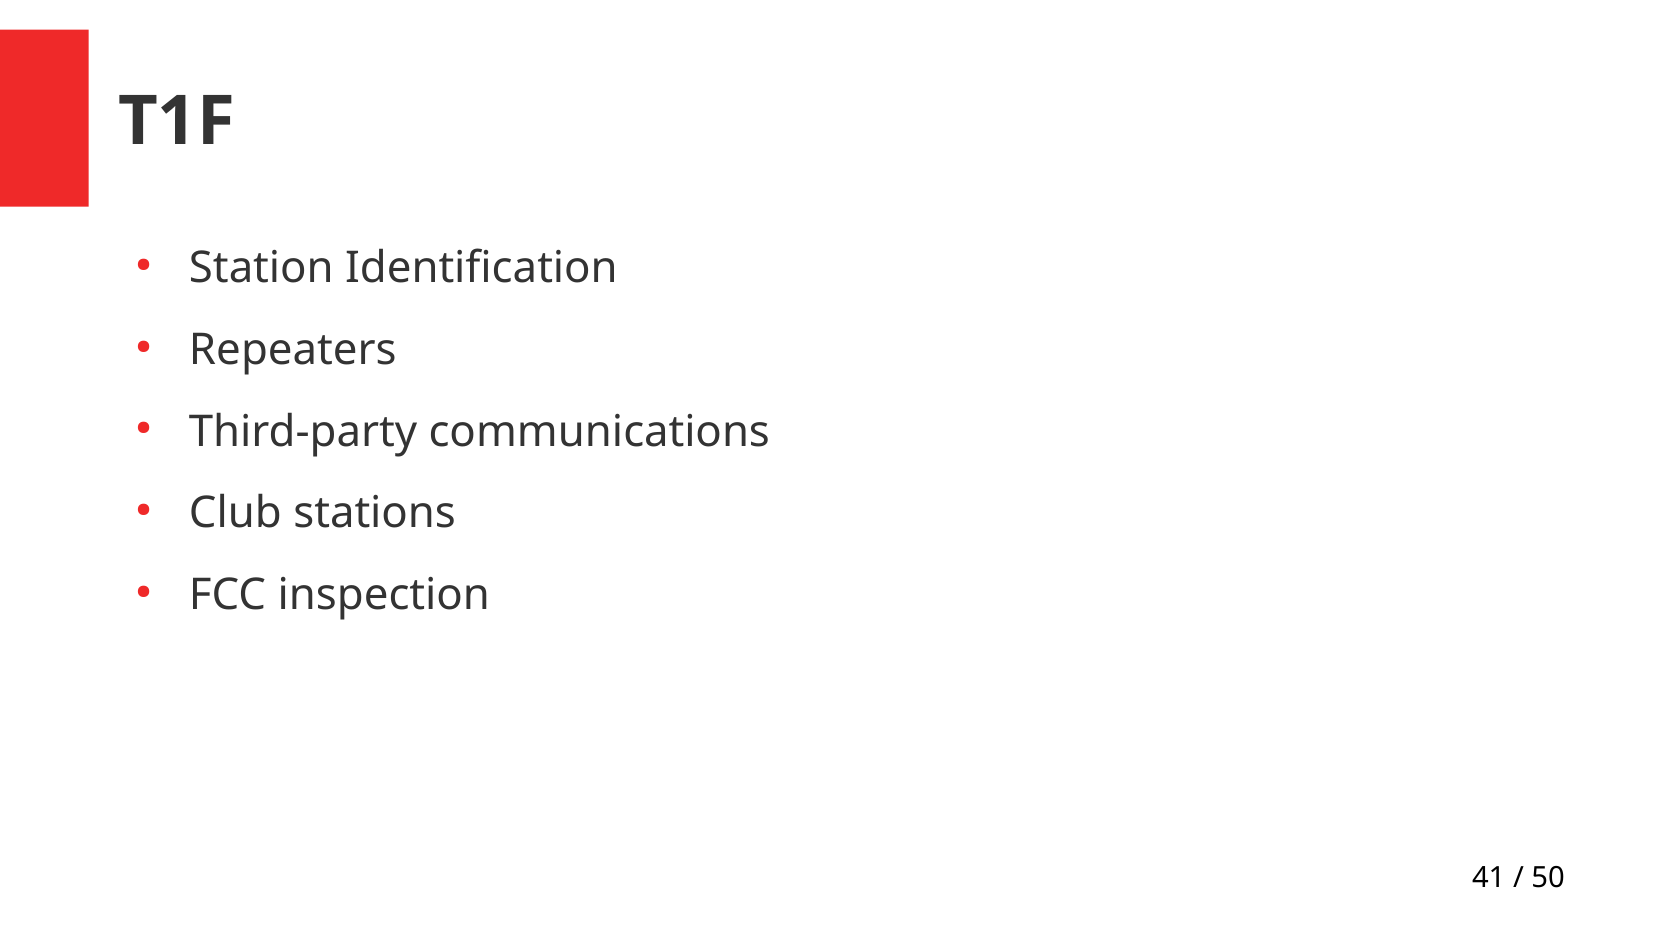

# T1F
Station Identification
Repeaters
Third-party communications
Club stations
FCC inspection
41